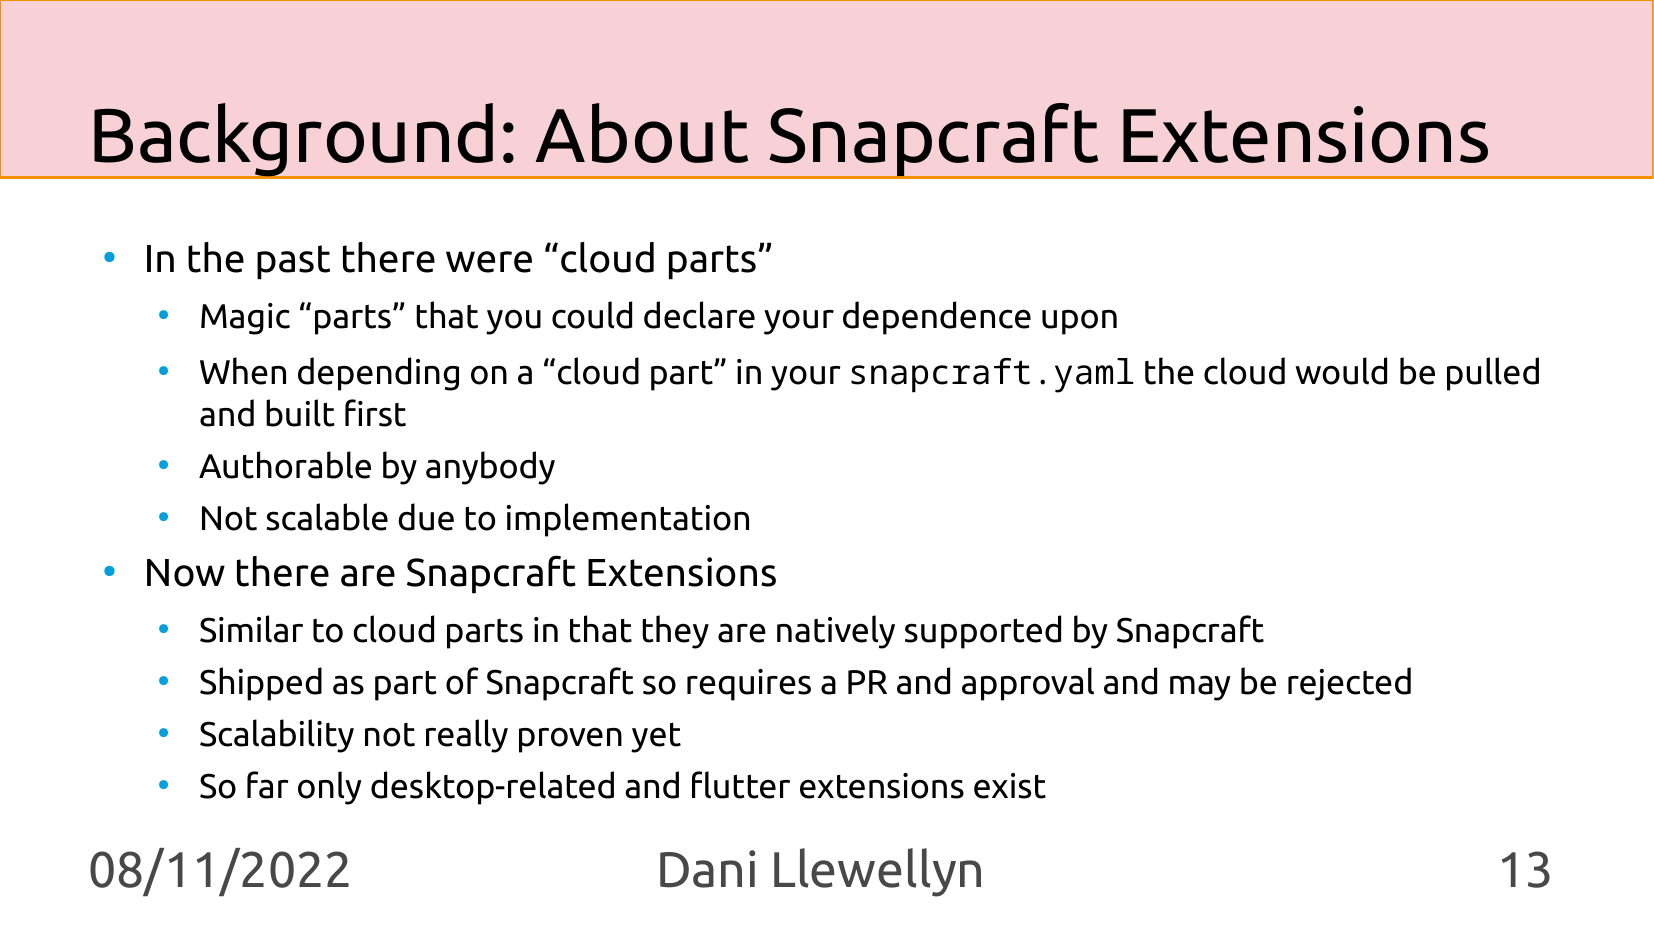

# Background: About Snapcraft Extensions
In the past there were “cloud parts”
Magic “parts” that you could declare your dependence upon
When depending on a “cloud part” in your snapcraft.yaml the cloud would be pulled and built first
Authorable by anybody
Not scalable due to implementation
Now there are Snapcraft Extensions
Similar to cloud parts in that they are natively supported by Snapcraft
Shipped as part of Snapcraft so requires a PR and approval and may be rejected
Scalability not really proven yet
So far only desktop-related and flutter extensions exist
08/11/2022
Dani Llewellyn
13